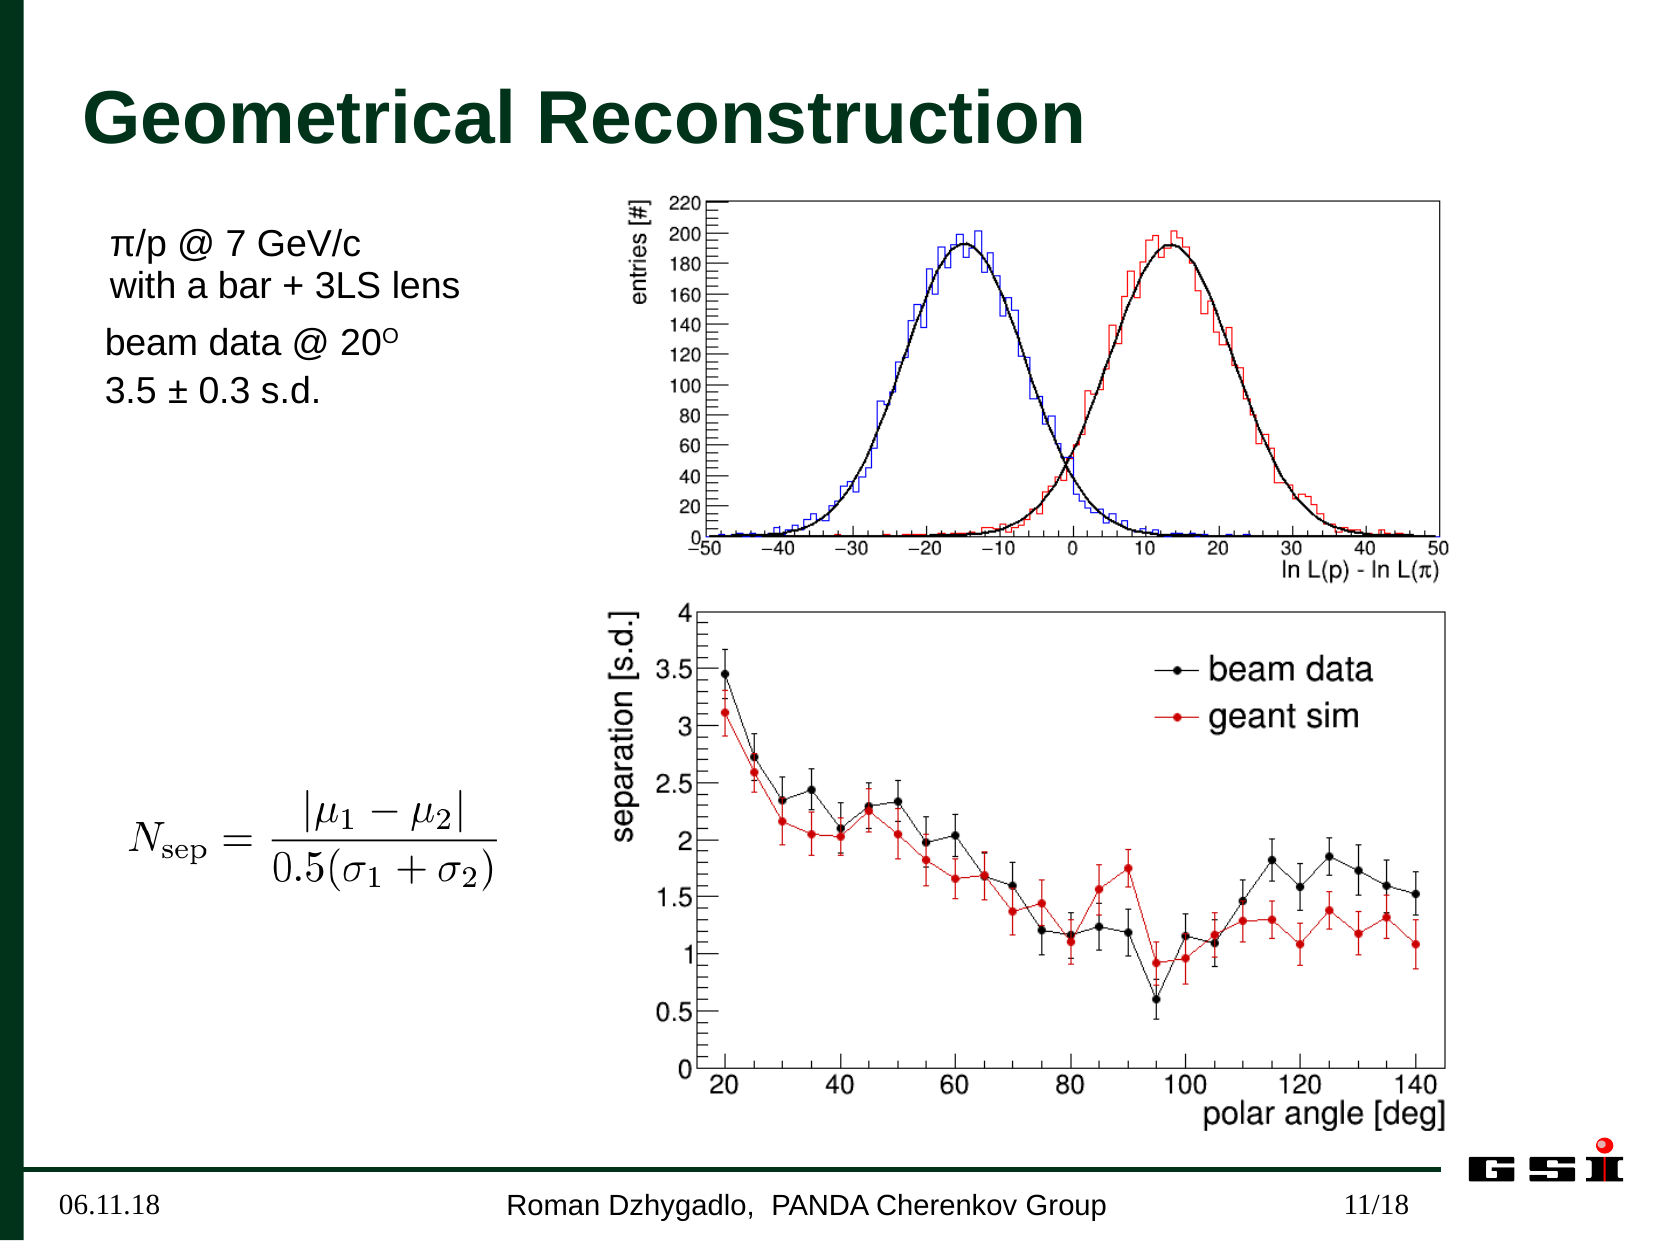

# Geometrical Reconstruction
π/p @ 7 GeV/c
with a bar + 3LS lens
beam data @ 20O
3.5 ± 0.3 s.d.
06.11.18
Roman Dzhygadlo, PANDA Cherenkov Group
11